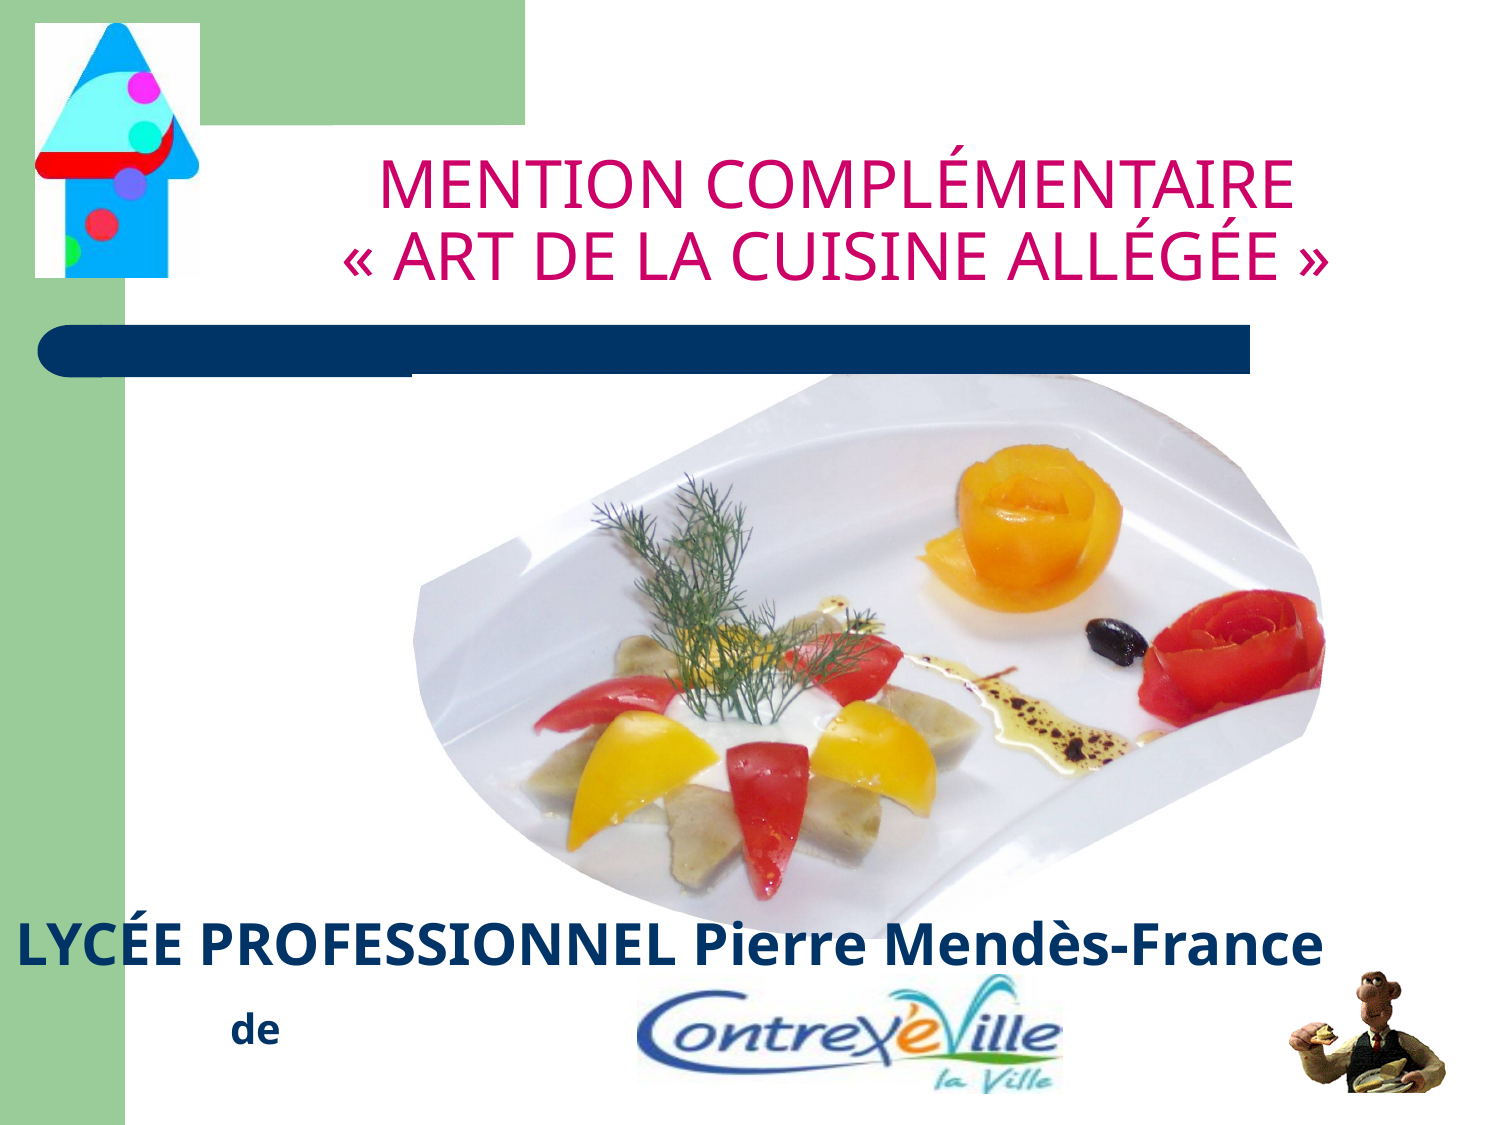

MENTION COMPLÉMENTAIRE
« ART DE LA CUISINE ALLÉGÉE »
LYCÉE PROFESSIONNEL Pierre Mendès-France
 de